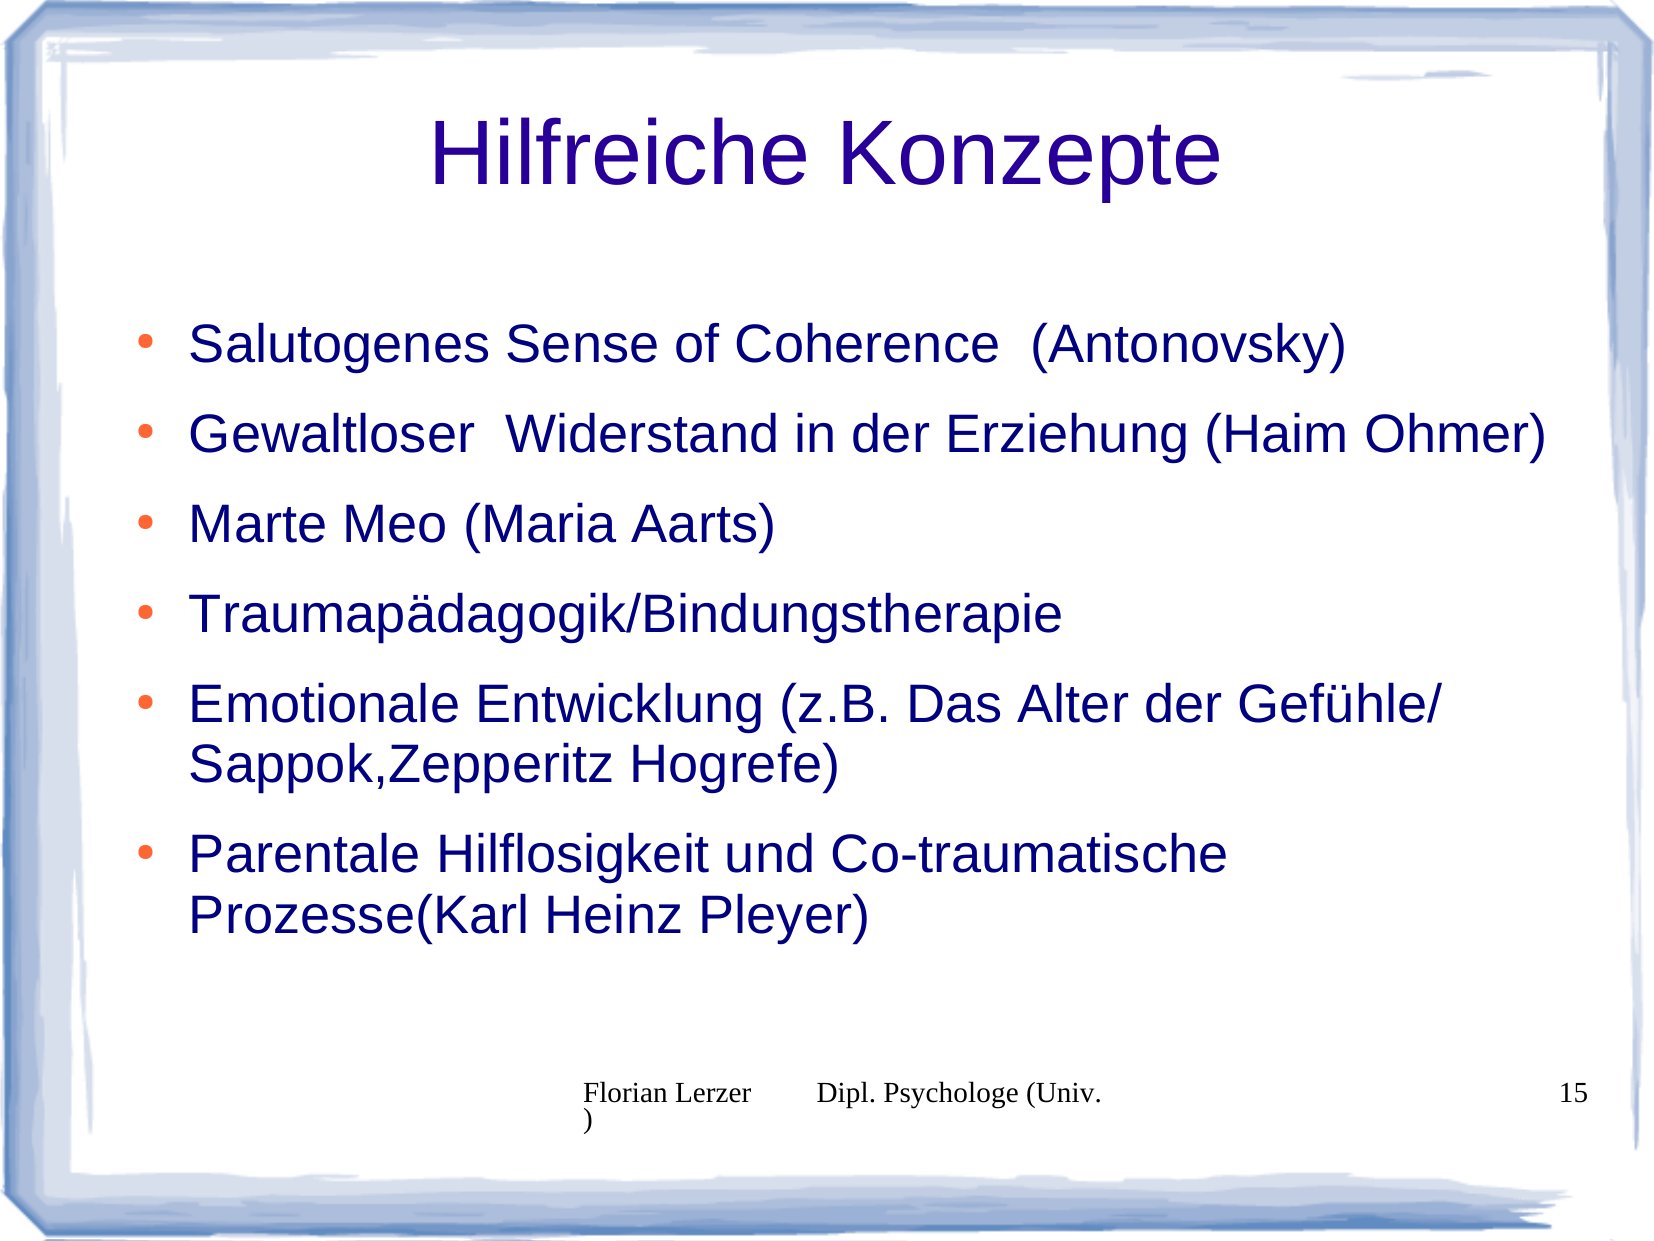

# Hilfreiche Konzepte
Salutogenes Sense of Coherence (Antonovsky)
Gewaltloser Widerstand in der Erziehung (Haim Ohmer)
Marte Meo (Maria Aarts)
Traumapädagogik/Bindungstherapie
Emotionale Entwicklung (z.B. Das Alter der Gefühle/ Sappok,Zepperitz Hogrefe)
Parentale Hilflosigkeit und Co-traumatische Prozesse(Karl Heinz Pleyer)
Florian Lerzer Dipl. Psychologe (Univ.)
15